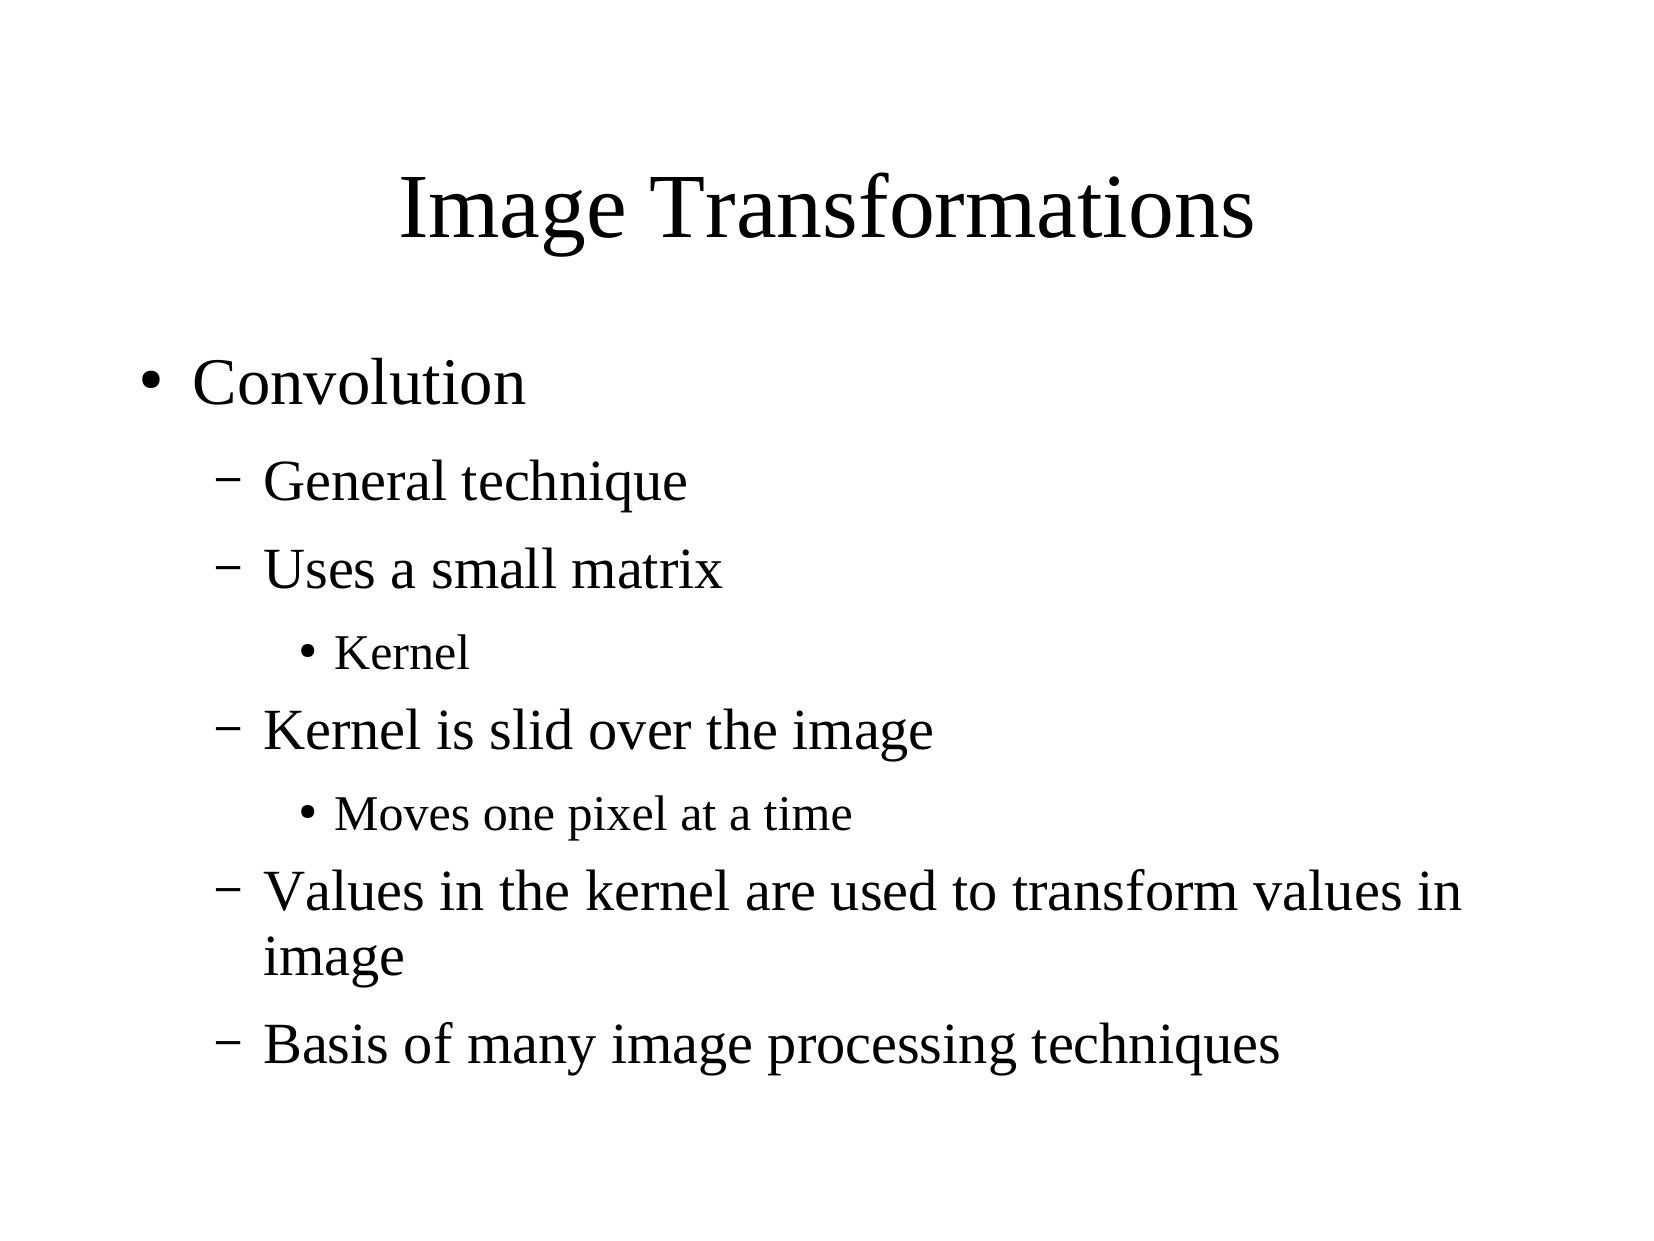

# Image Transformations
Convolution
General technique
Uses a small matrix
Kernel
Kernel is slid over the image
Moves one pixel at a time
Values in the kernel are used to transform values in image
Basis of many image processing techniques